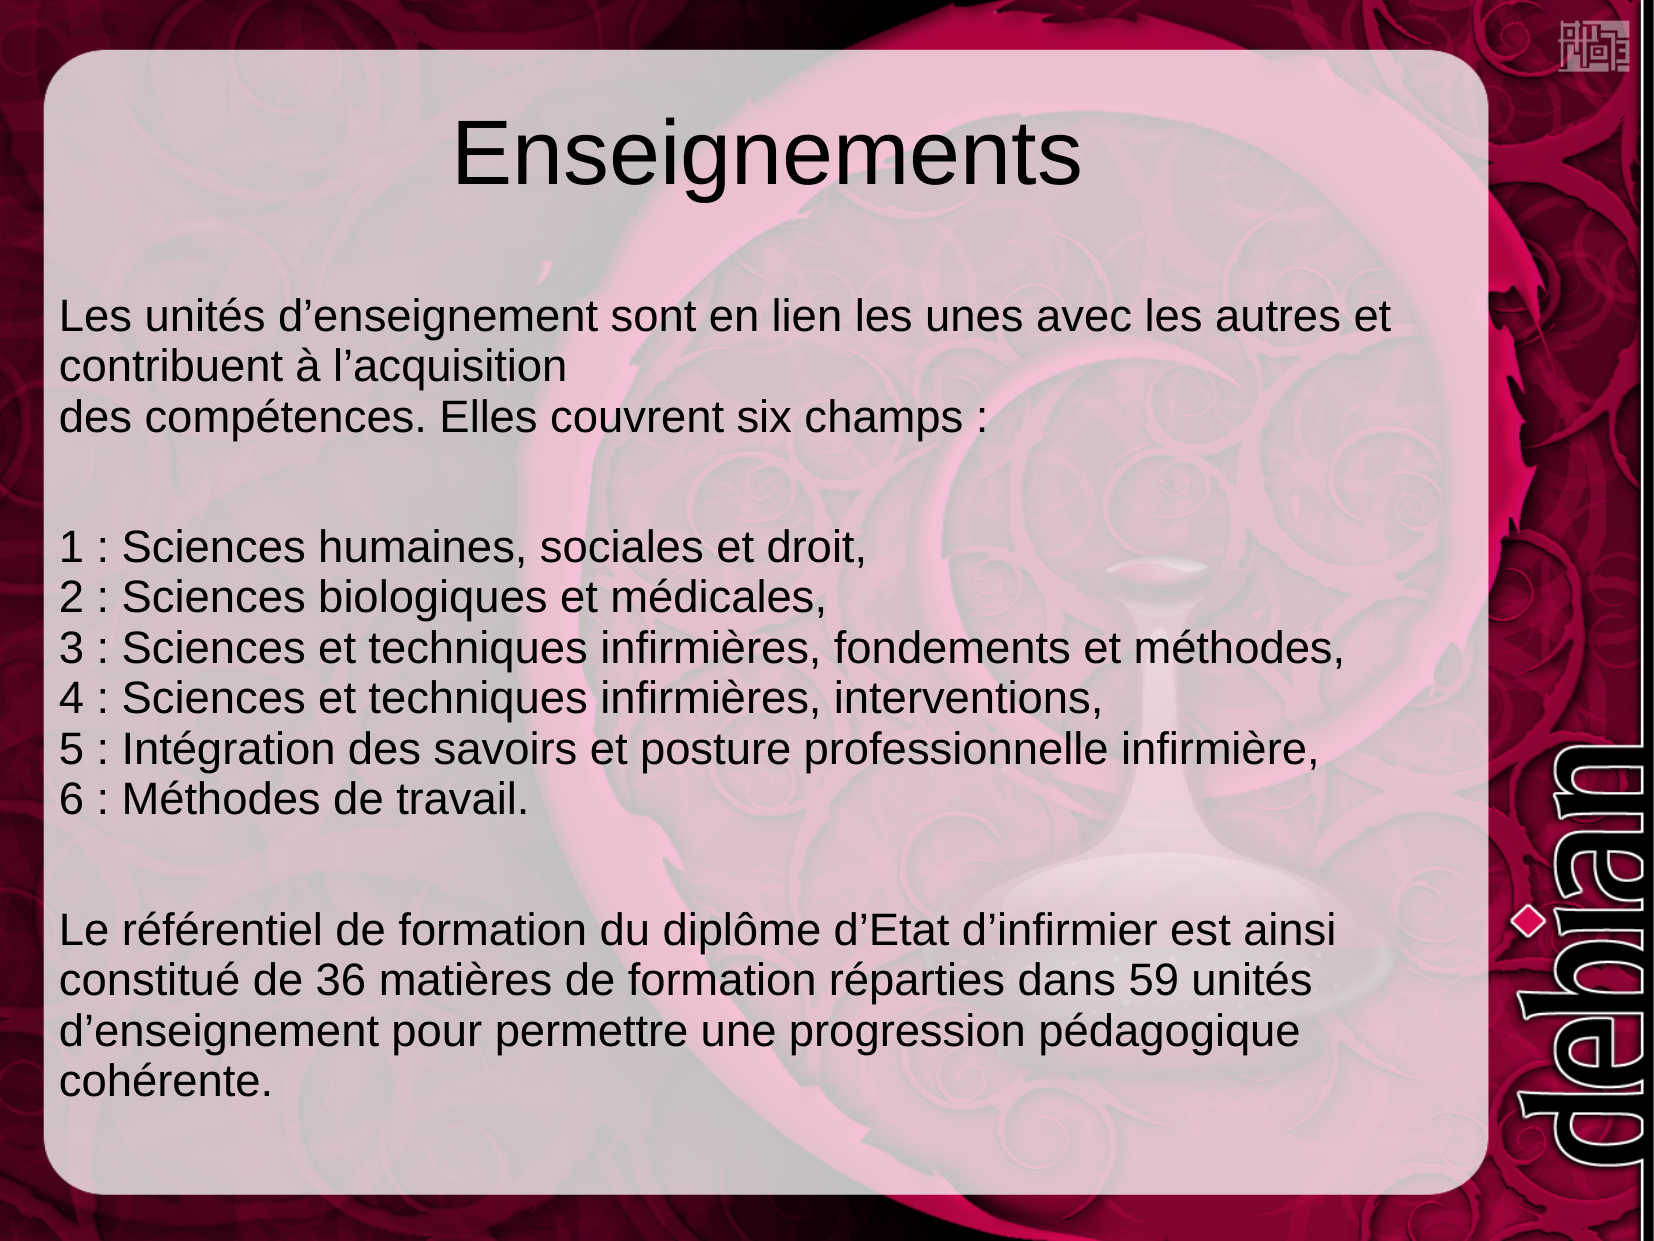

# Enseignements
Les unités d’enseignement sont en lien les unes avec les autres et contribuent à l’acquisition
des compétences. Elles couvrent six champs :
1 : Sciences humaines, sociales et droit,
2 : Sciences biologiques et médicales,
3 : Sciences et techniques infirmières, fondements et méthodes,
4 : Sciences et techniques infirmières, interventions,
5 : Intégration des savoirs et posture professionnelle infirmière,
6 : Méthodes de travail.
Le référentiel de formation du diplôme d’Etat d’infirmier est ainsi constitué de 36 matières de formation réparties dans 59 unités d’enseignement pour permettre une progression pédagogique cohérente.